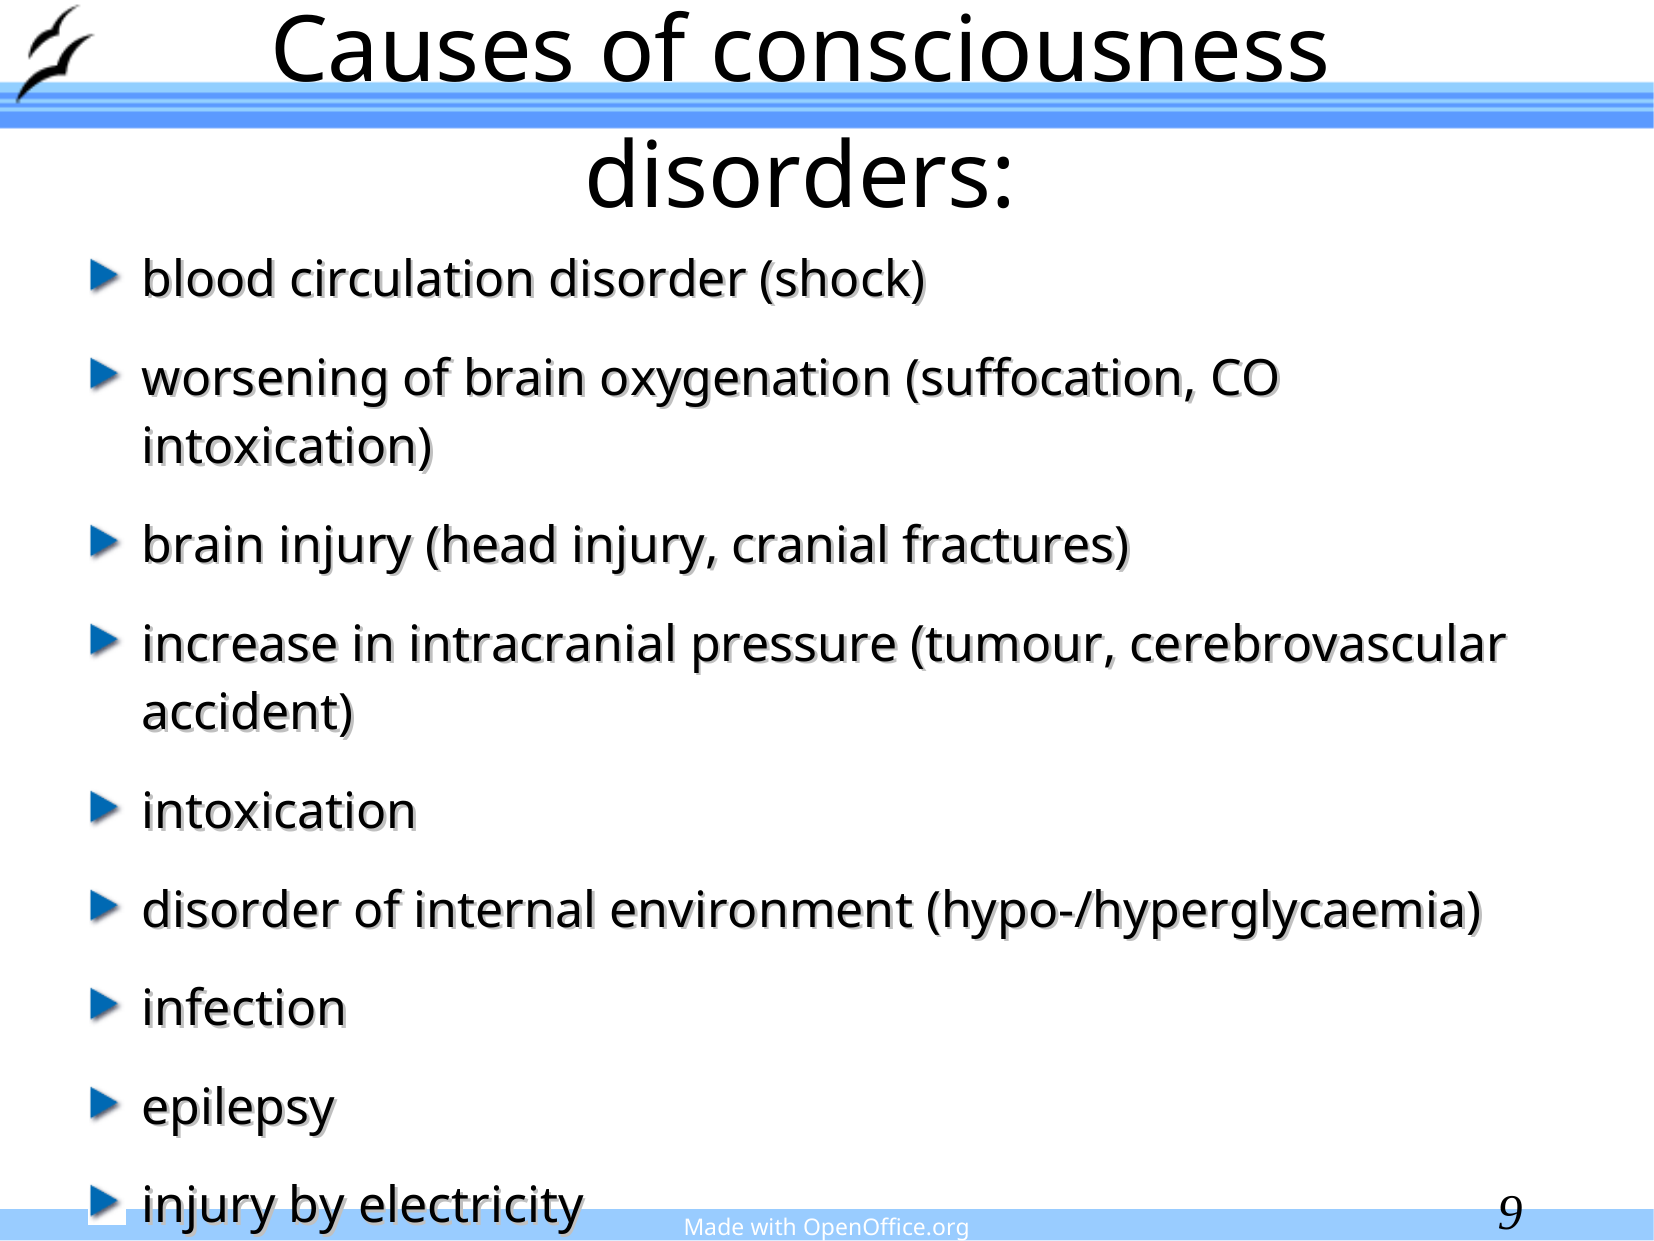

# Causes of consciousness disorders:
blood circulation disorder (shock)
worsening of brain oxygenation (suffocation, CO intoxication)
brain injury (head injury, cranial fractures)
increase in intracranial pressure (tumour, cerebrovascular accident)
intoxication
disorder of internal environment (hypo-/hyperglycaemia)
infection
epilepsy
injury by electricity